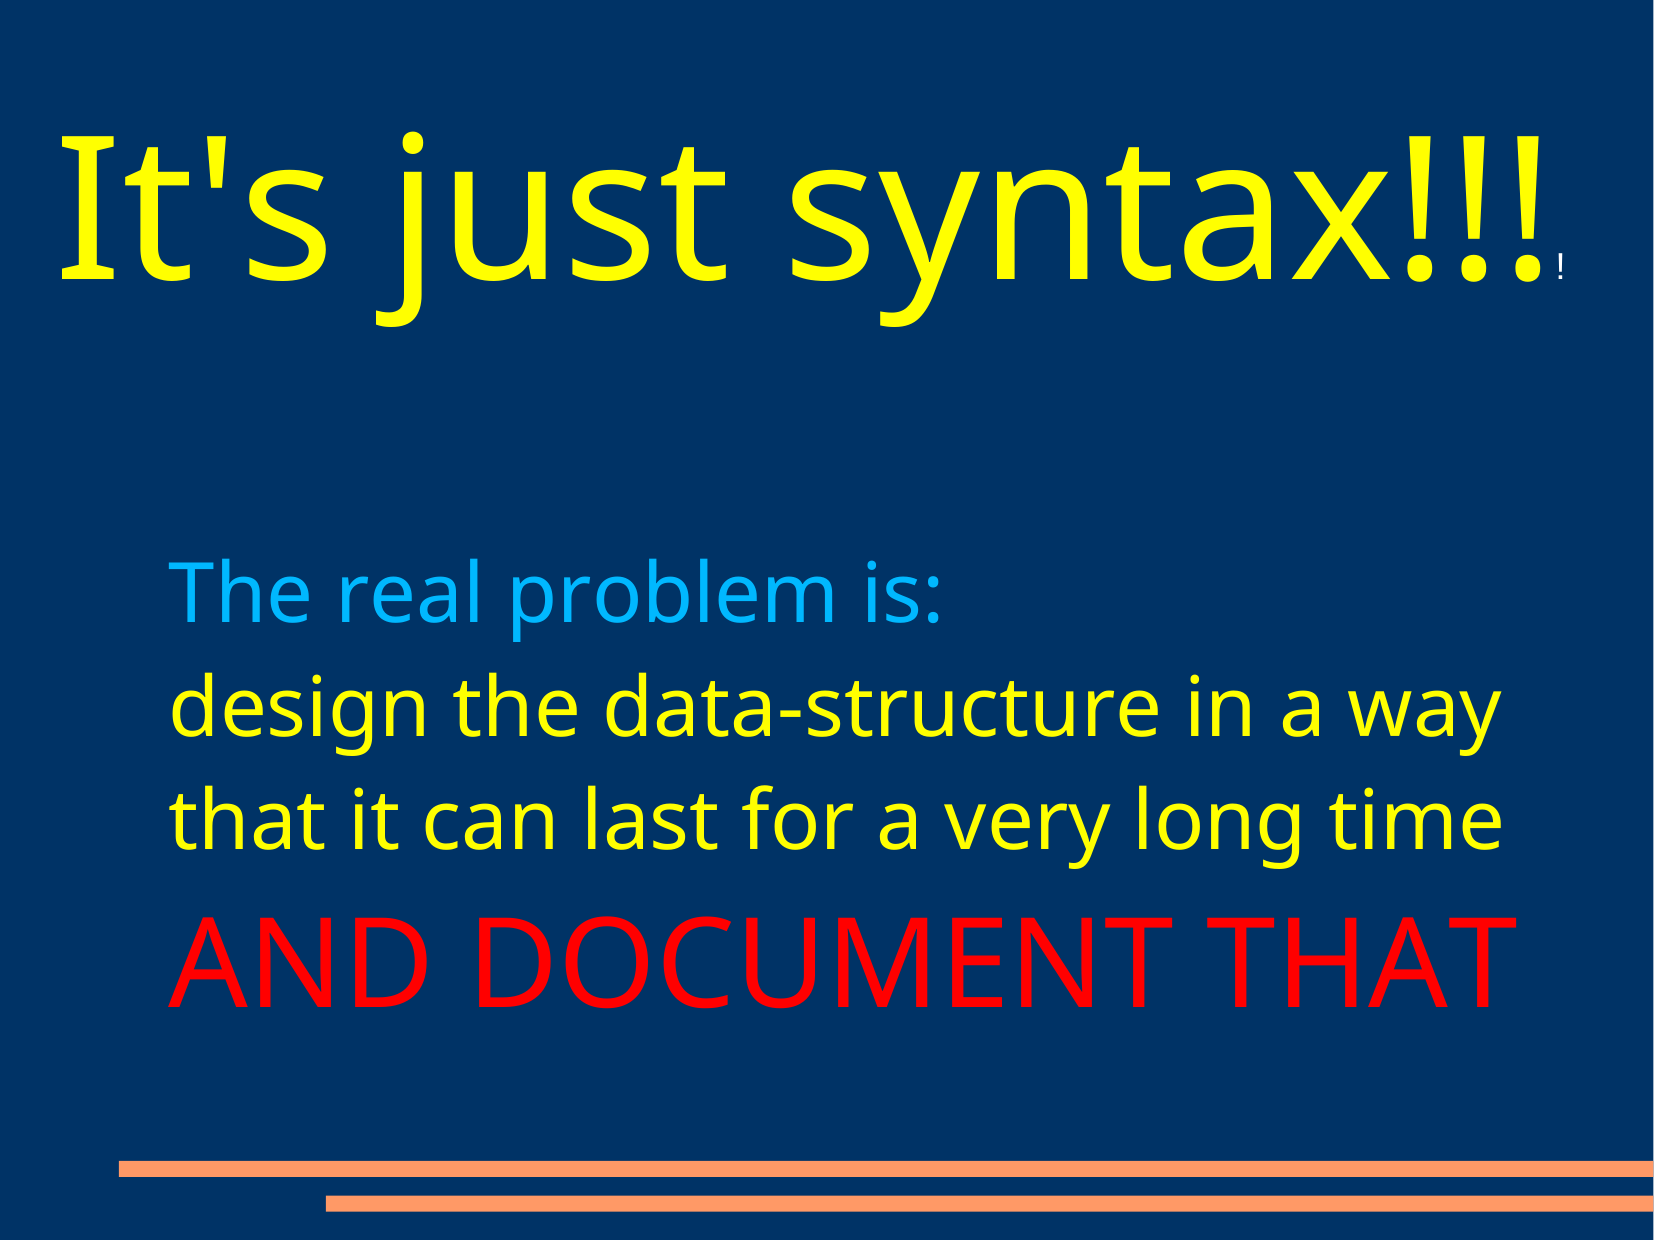

It's just syntax!!!!
The real problem is:
design the data-structure in a way
that it can last for a very long time
AND DOCUMENT THAT